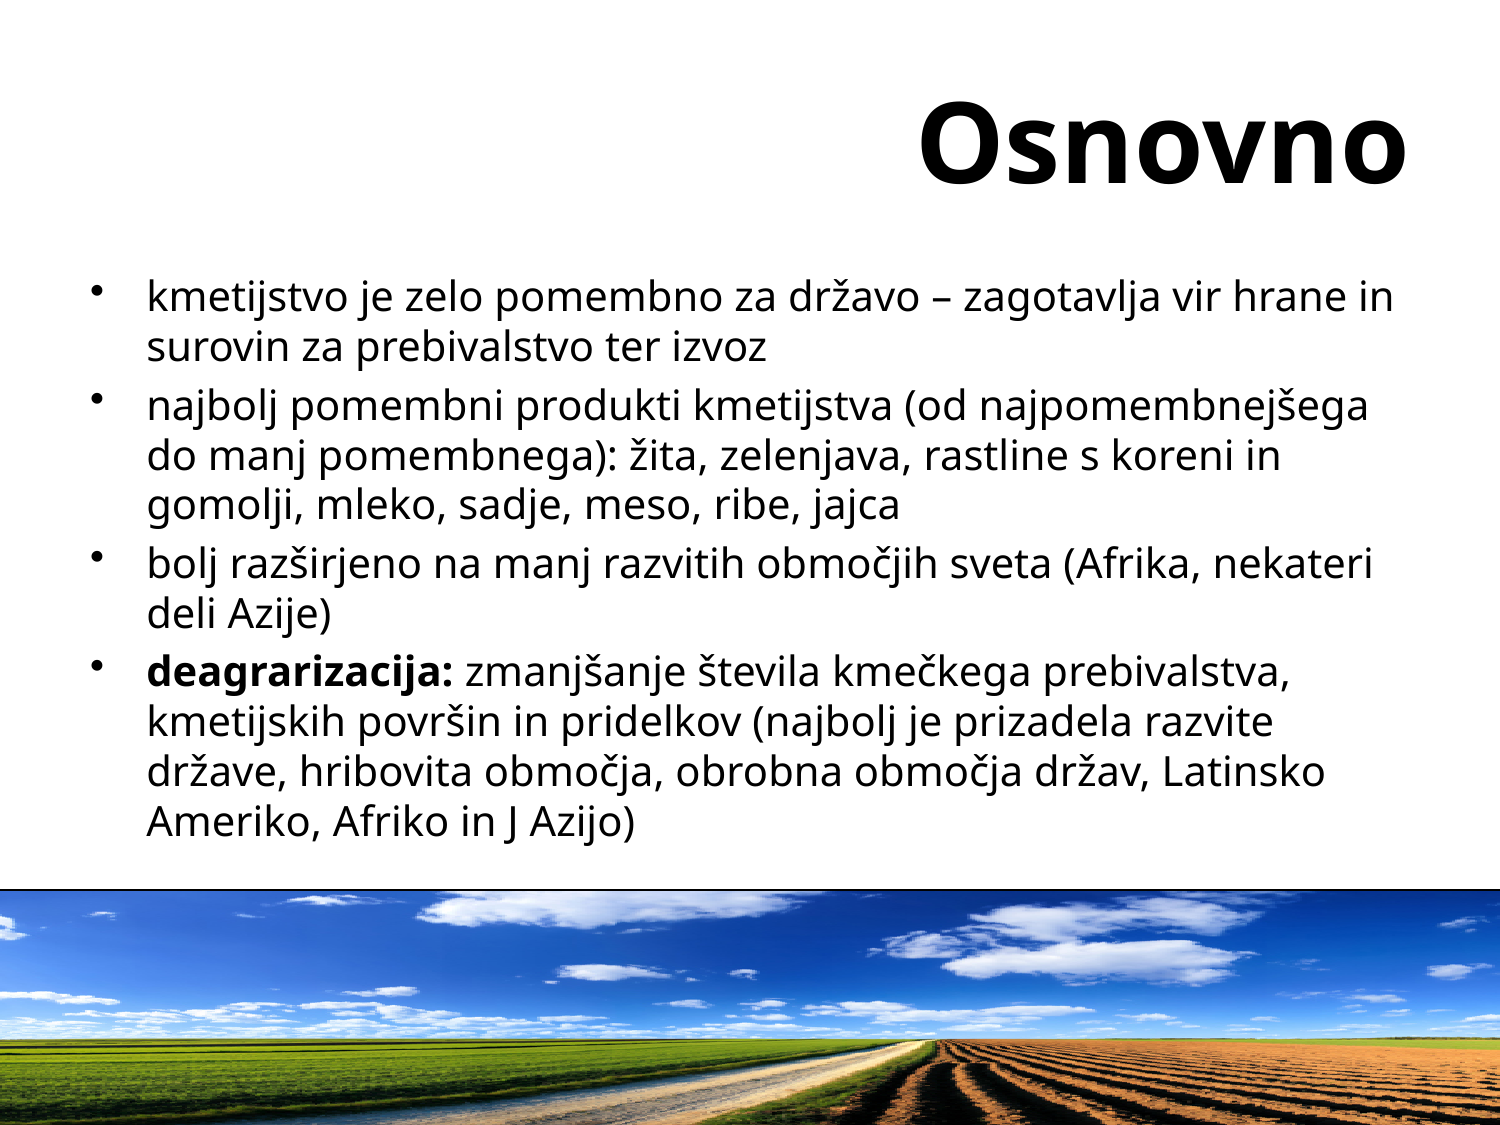

# Osnovno
kmetijstvo je zelo pomembno za državo – zagotavlja vir hrane in surovin za prebivalstvo ter izvoz
najbolj pomembni produkti kmetijstva (od najpomembnejšega do manj pomembnega): žita, zelenjava, rastline s koreni in gomolji, mleko, sadje, meso, ribe, jajca
bolj razširjeno na manj razvitih območjih sveta (Afrika, nekateri deli Azije)
deagrarizacija: zmanjšanje števila kmečkega prebivalstva, kmetijskih površin in pridelkov (najbolj je prizadela razvite države, hribovita območja, obrobna območja držav, Latinsko Ameriko, Afriko in J Azijo)